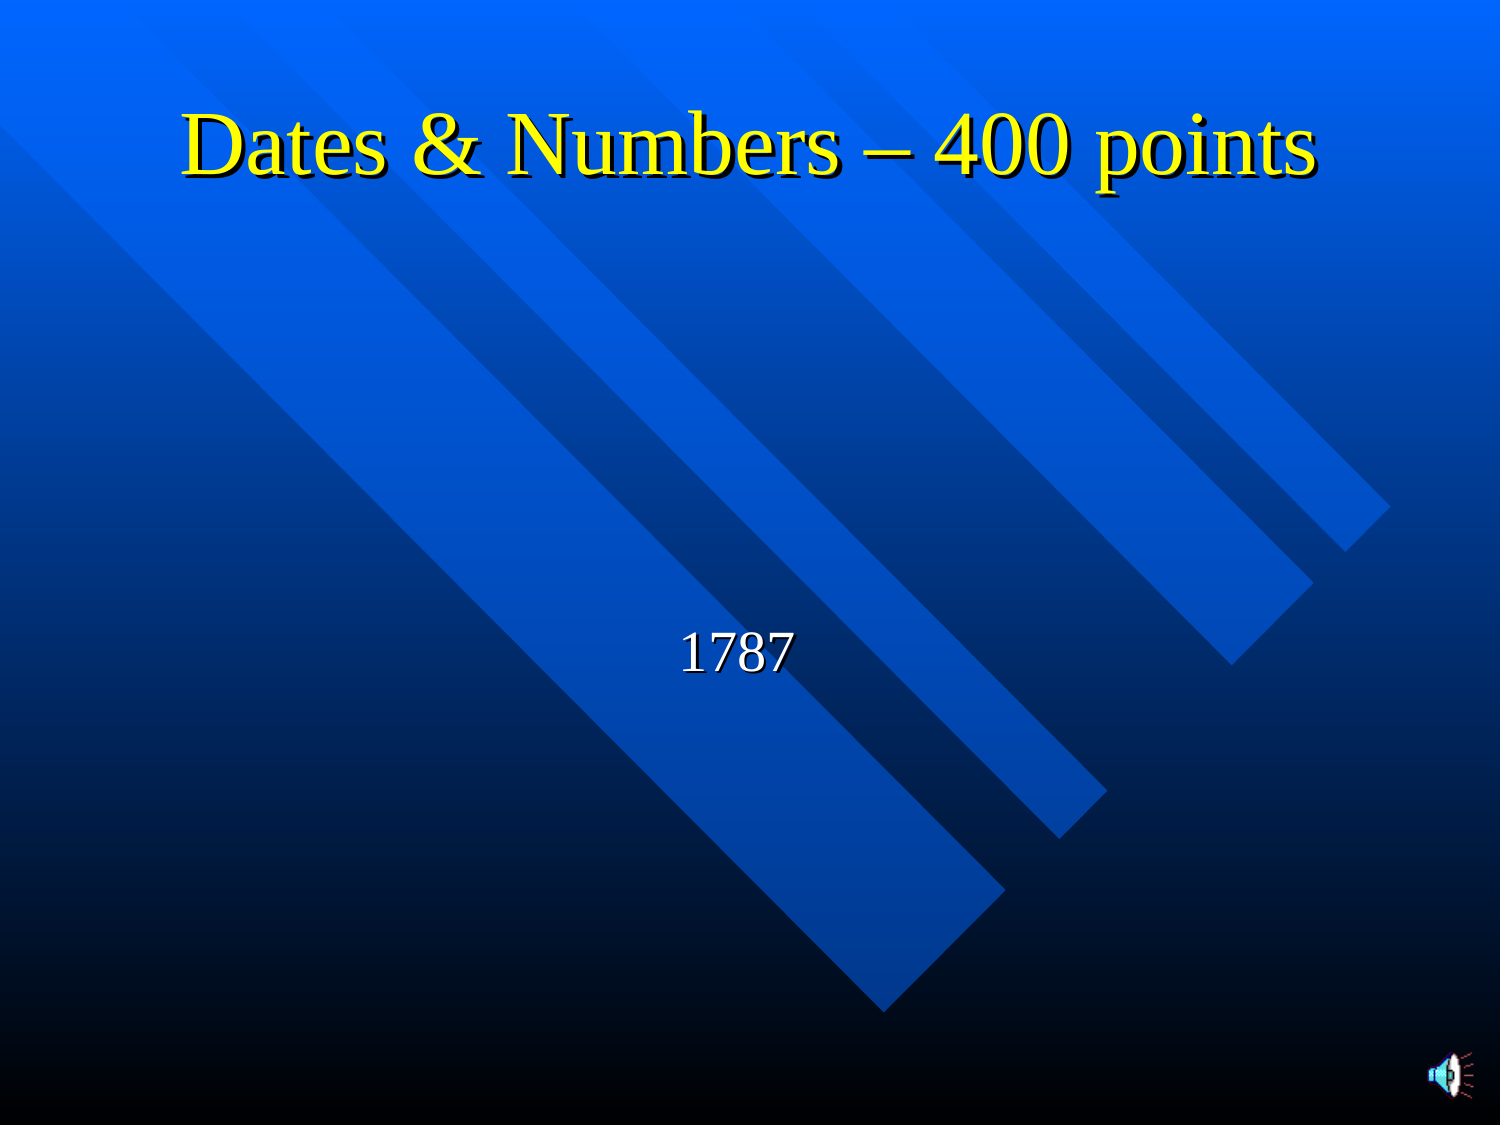

# Dates & Numbers – 400 points
| 1787 |
| --- |